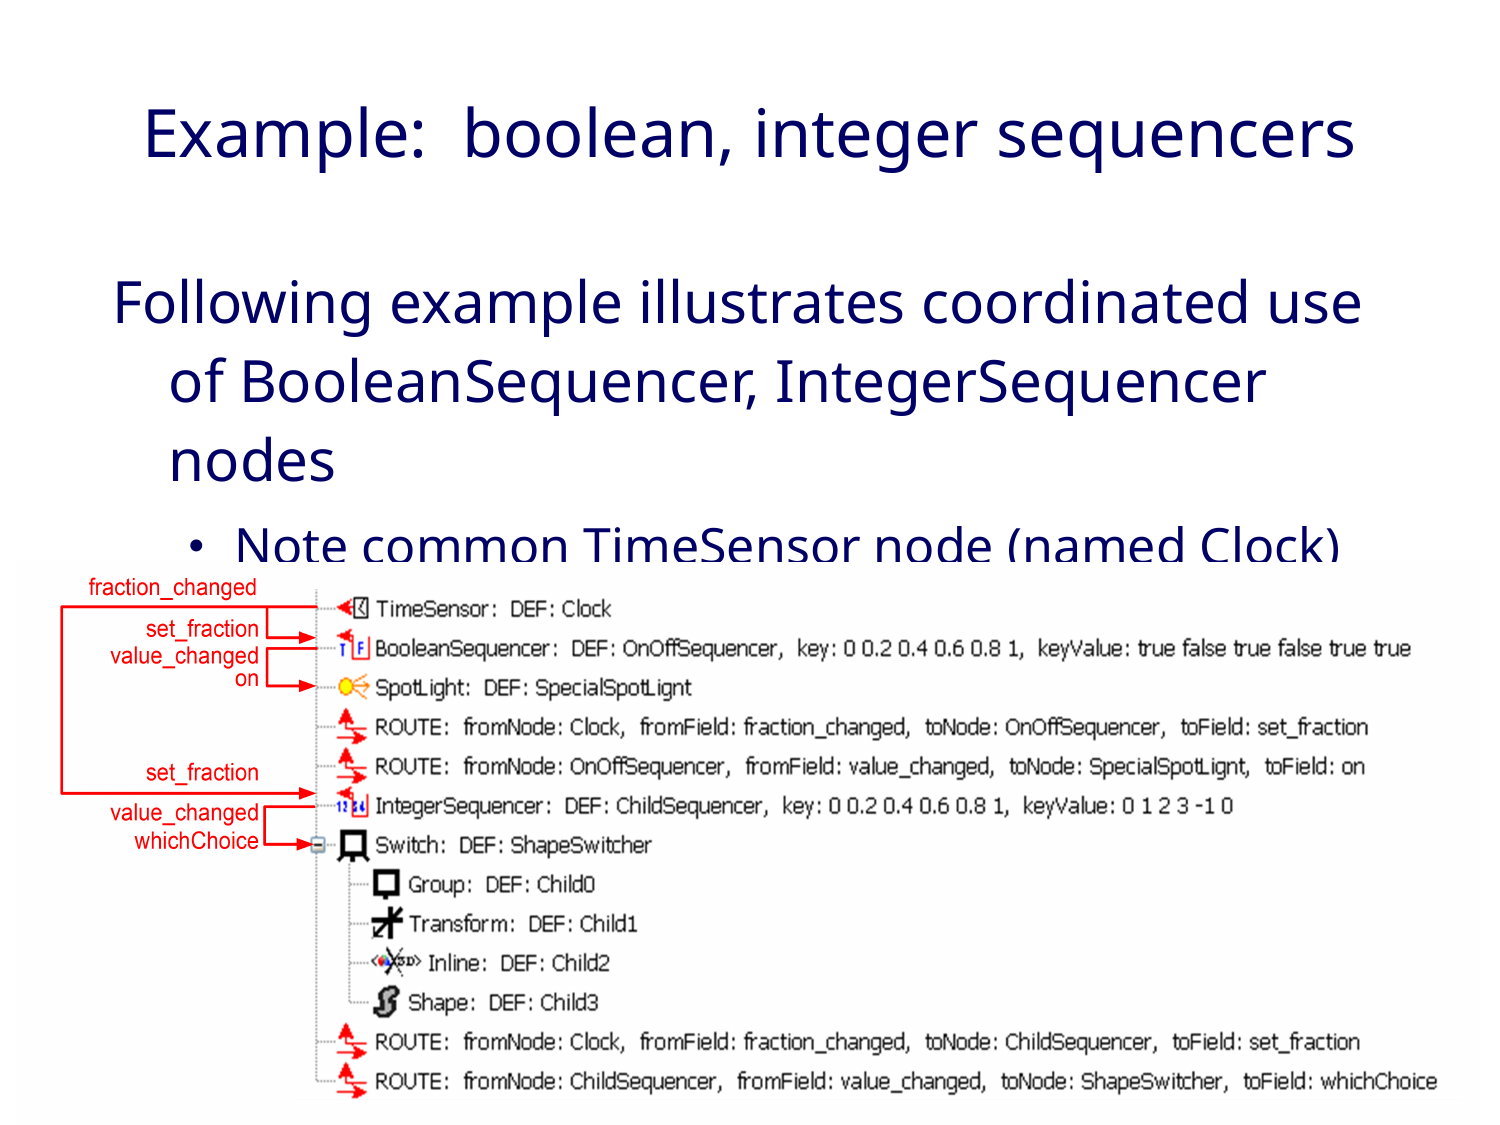

# Example: boolean, integer sequencers
Following example illustrates coordinated use of BooleanSequencer, IntegerSequencer nodes
Note common TimeSensor node (named Clock)